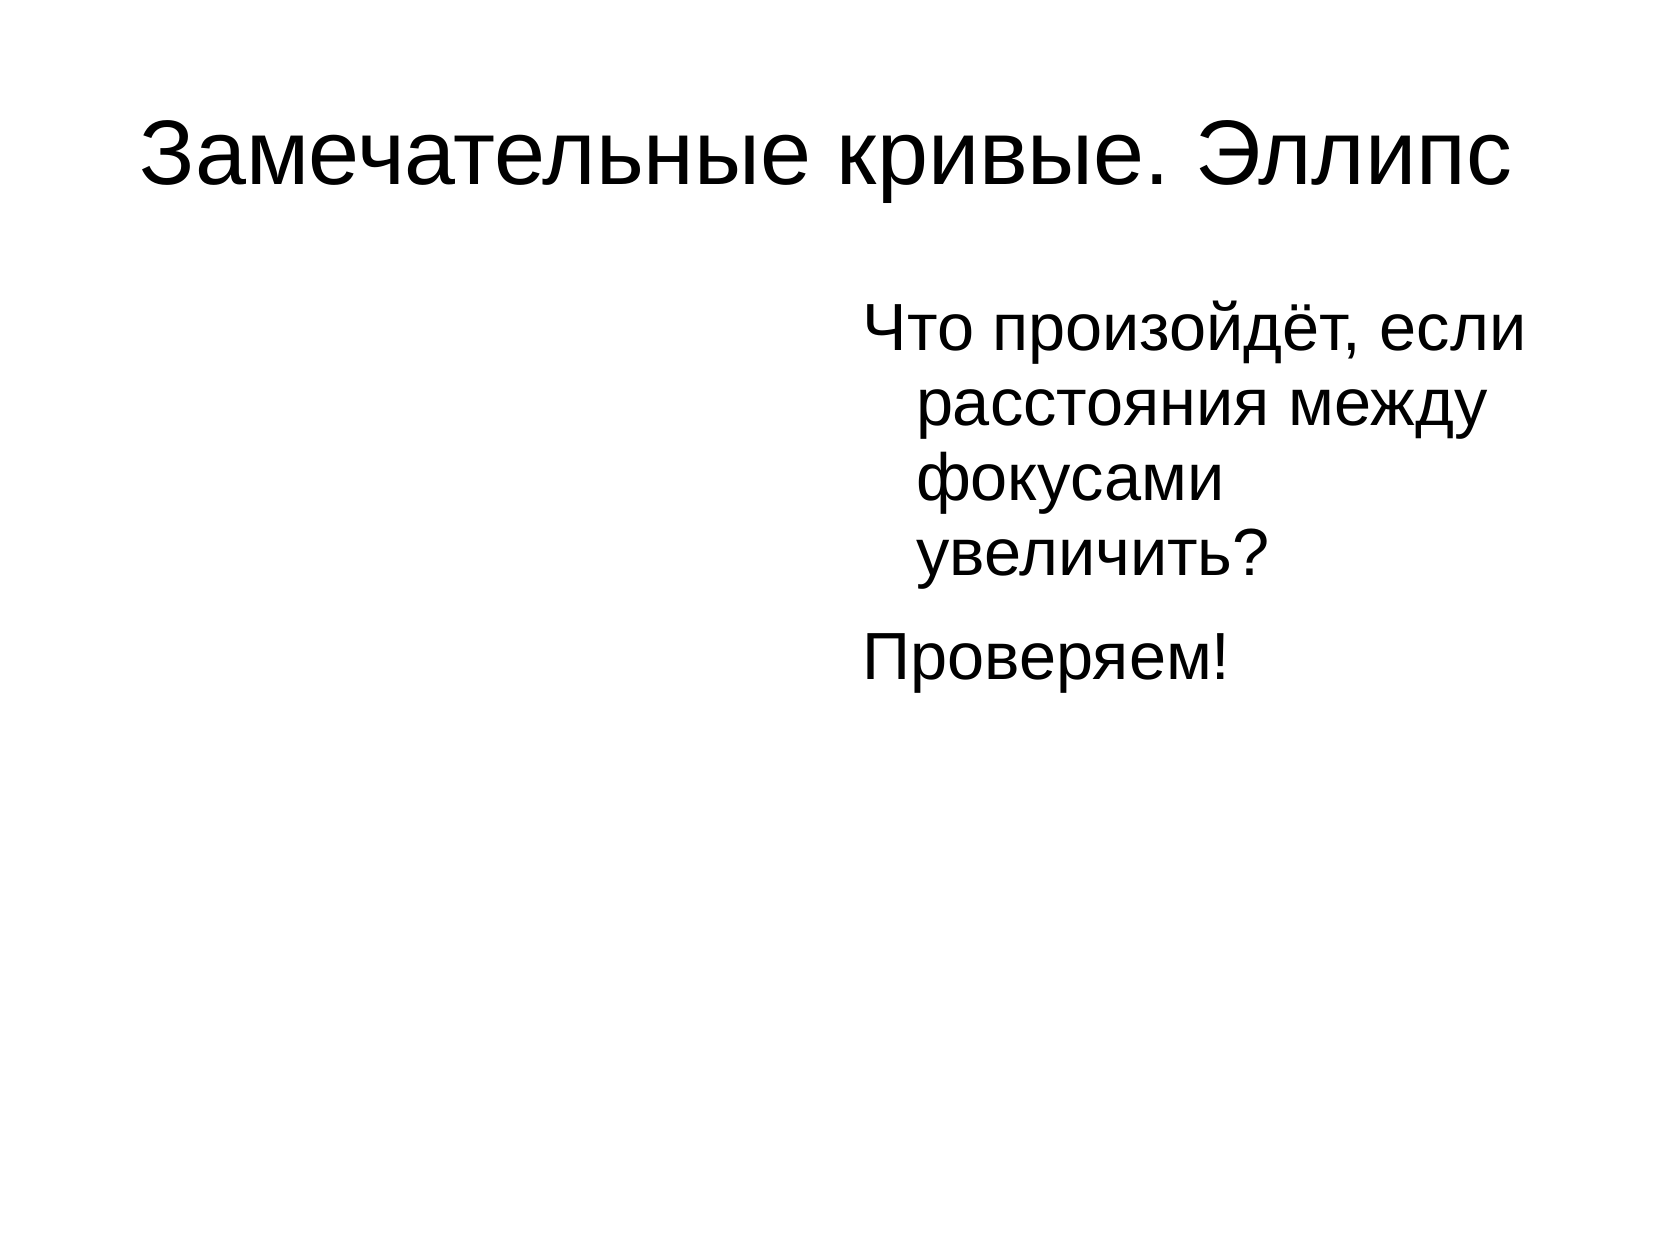

# Замечательные кривые. Эллипс
Что произойдёт, если расстояния между фокусами увеличить?
Проверяем!